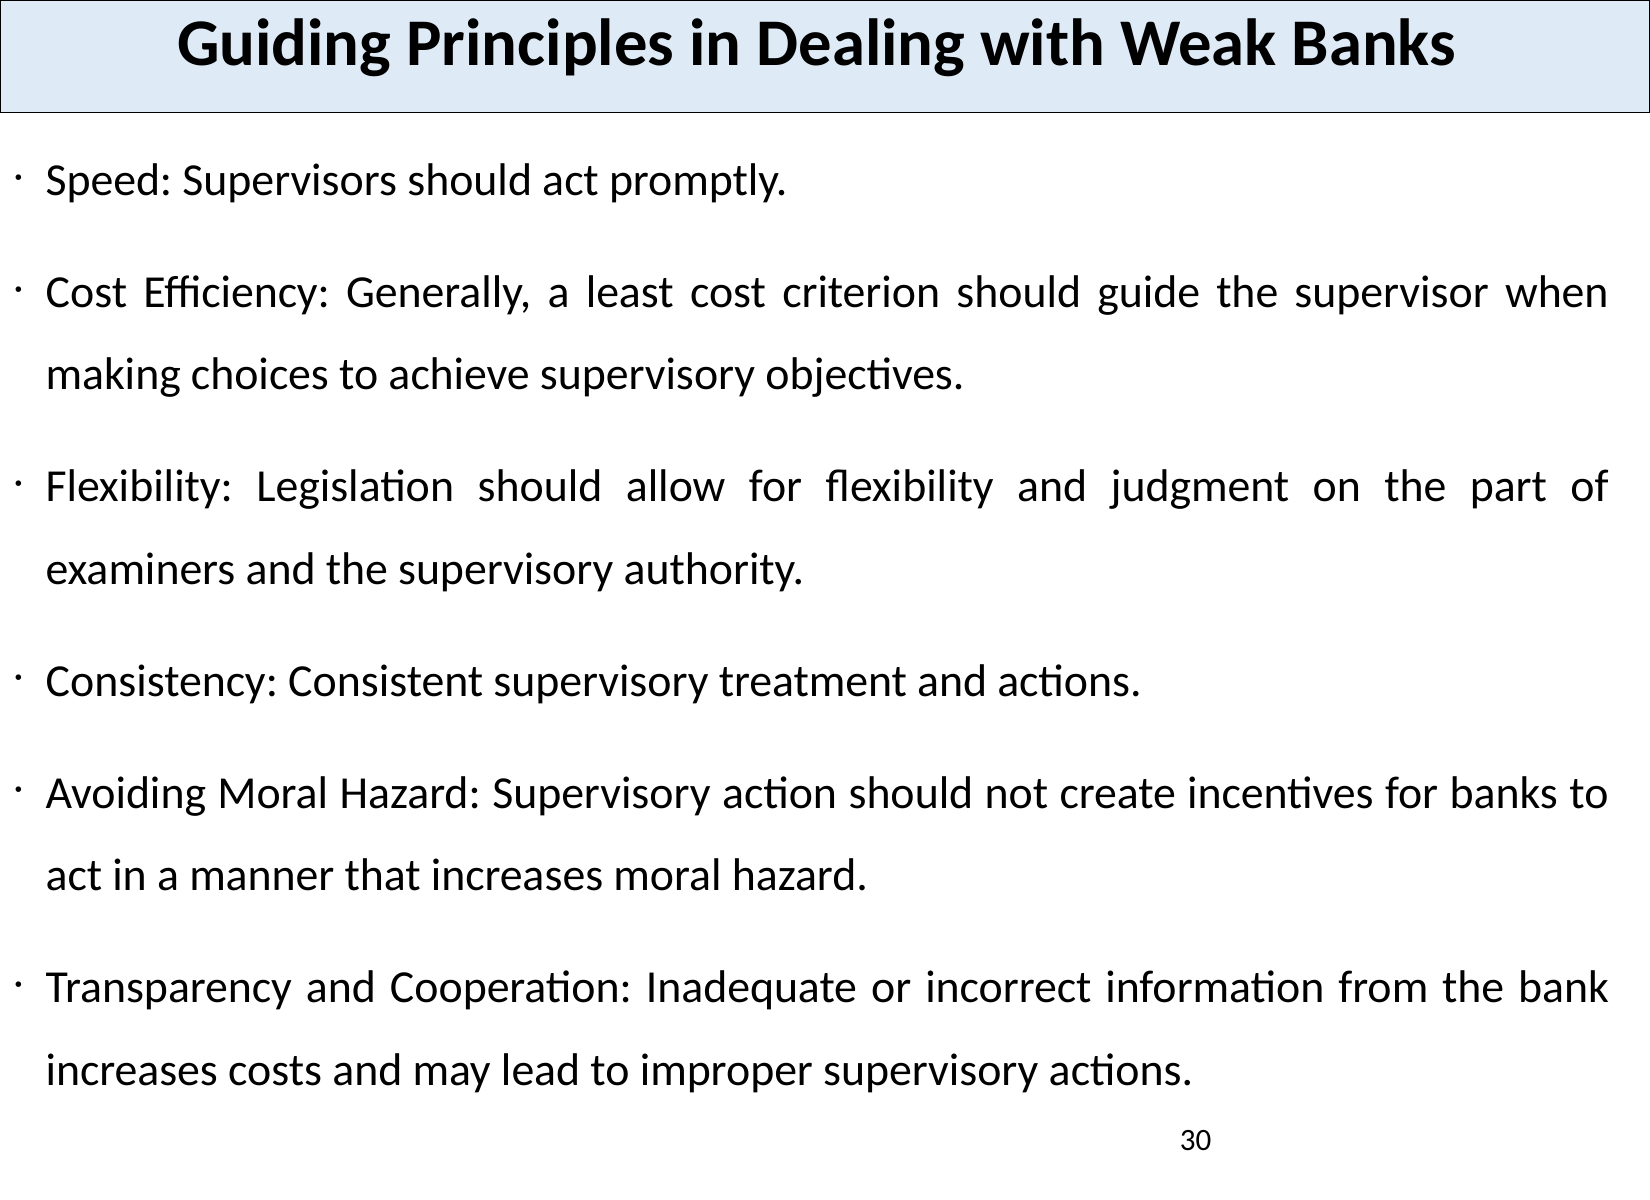

# Guiding Principles in Dealing with Weak Banks
Speed: Supervisors should act promptly.
Cost Efficiency: Generally, a least cost criterion should guide the supervisor when making choices to achieve supervisory objectives.
Flexibility: Legislation should allow for flexibility and judgment on the part of examiners and the supervisory authority.
Consistency: Consistent supervisory treatment and actions.
Avoiding Moral Hazard: Supervisory action should not create incentives for banks to act in a manner that increases moral hazard.
Transparency and Cooperation: Inadequate or incorrect information from the bank increases costs and may lead to improper supervisory actions.